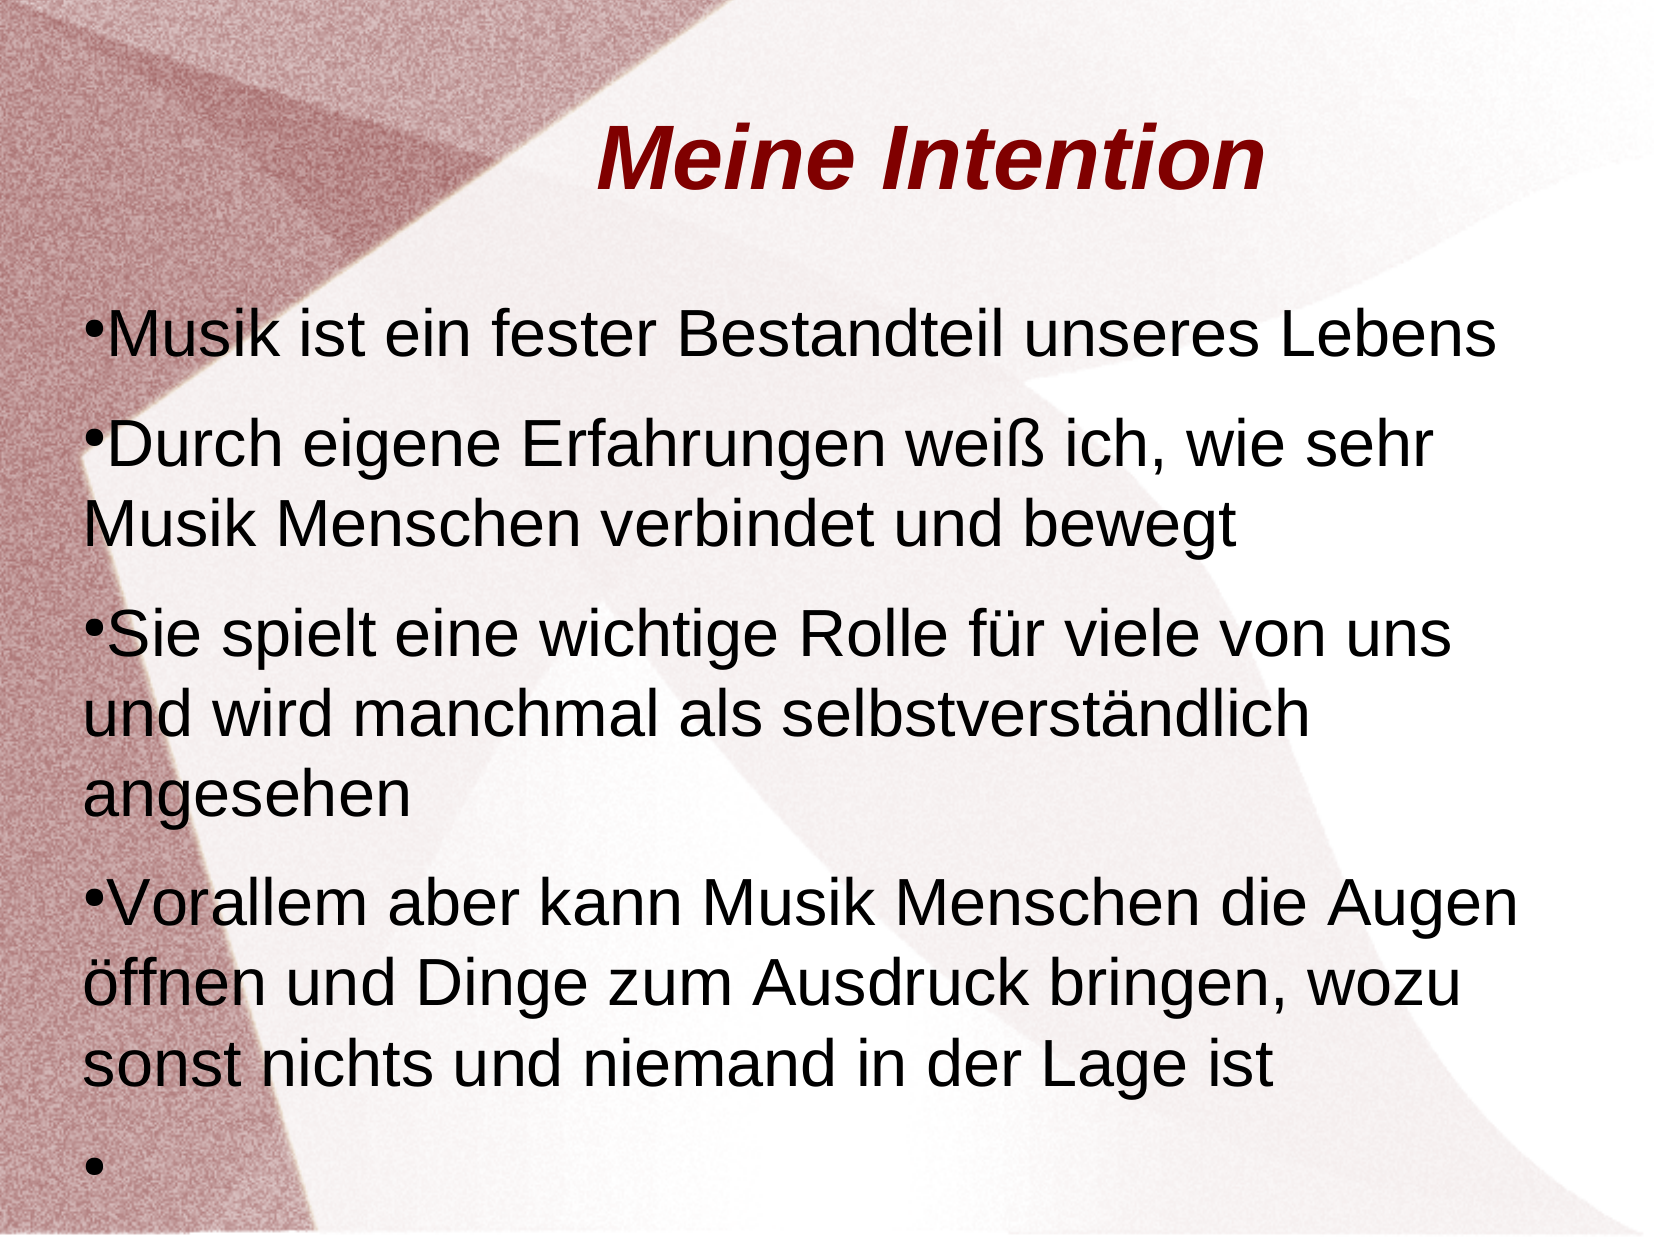

# Meine Intention
Musik ist ein fester Bestandteil unseres Lebens
Durch eigene Erfahrungen weiß ich, wie sehr Musik Menschen verbindet und bewegt
Sie spielt eine wichtige Rolle für viele von uns und wird manchmal als selbstverständlich angesehen
Vorallem aber kann Musik Menschen die Augen öffnen und Dinge zum Ausdruck bringen, wozu sonst nichts und niemand in der Lage ist